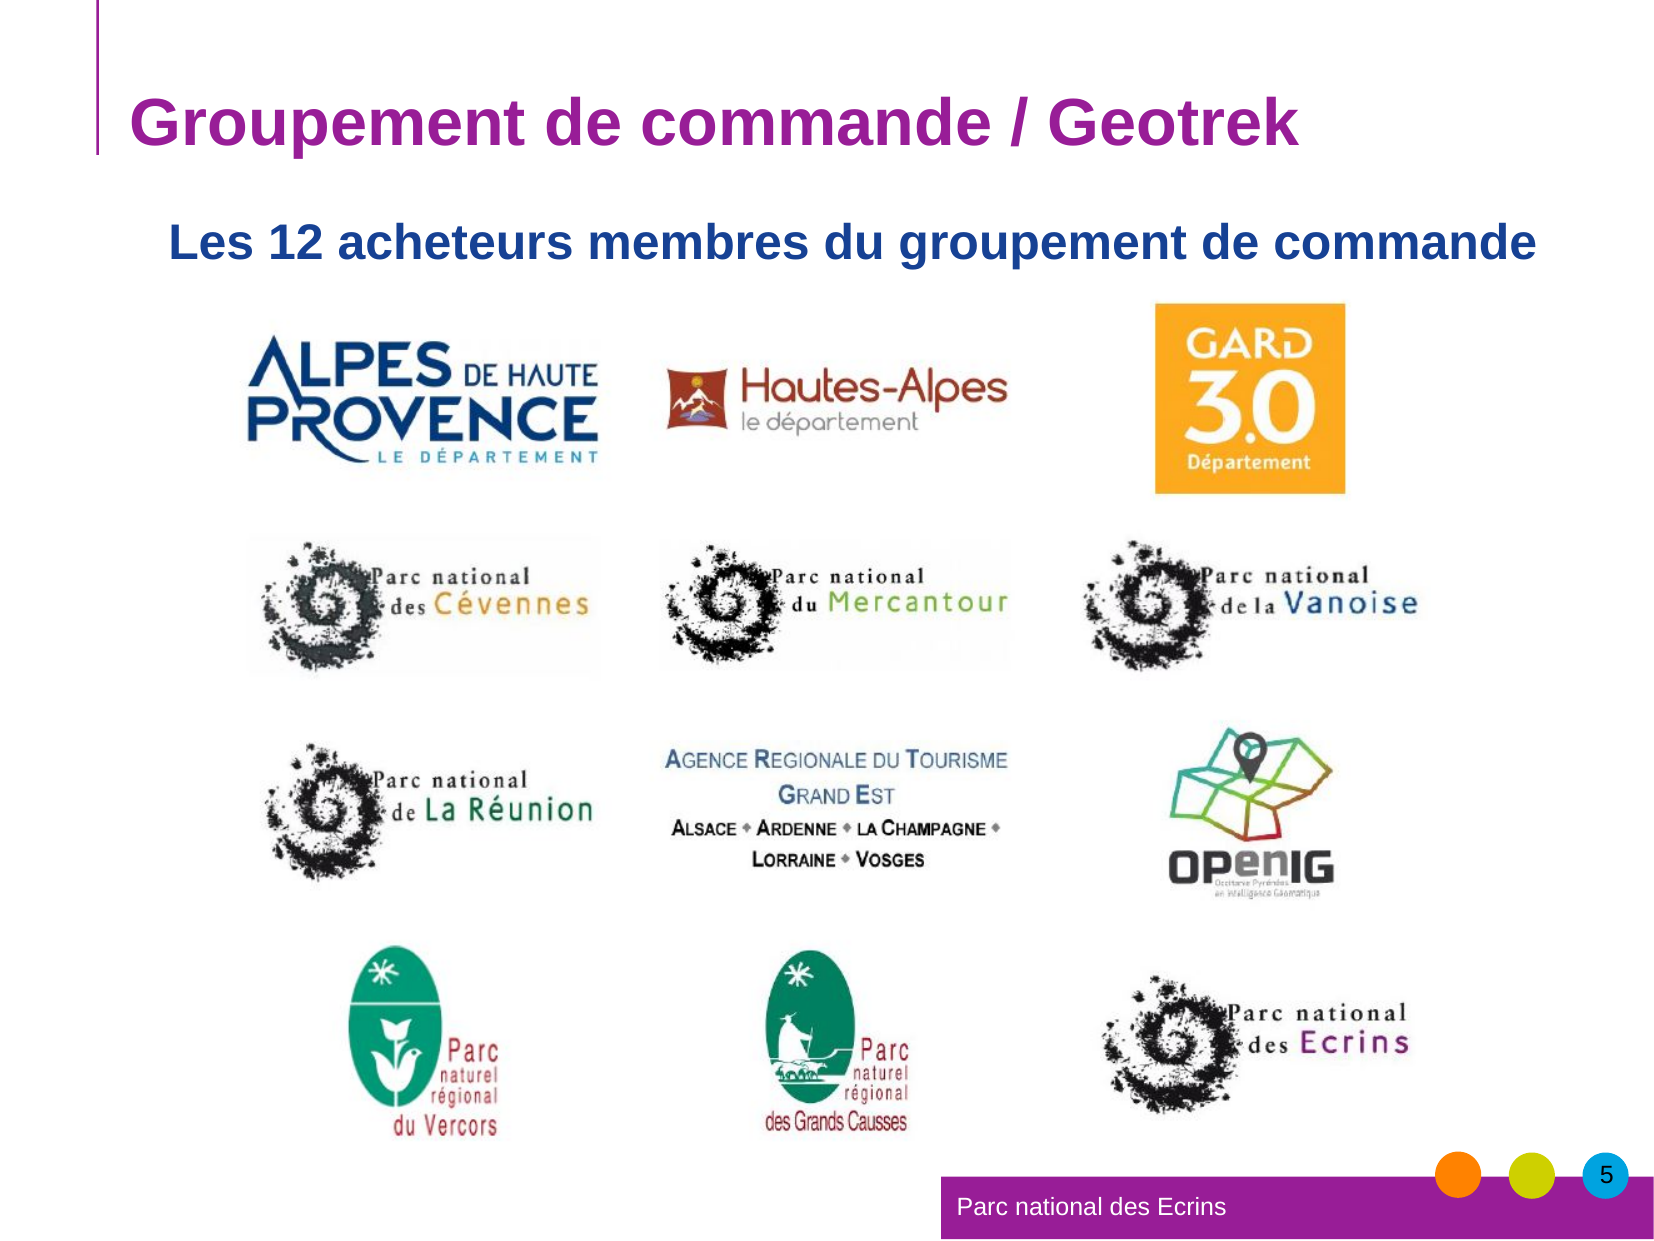

# Groupement de commande / Geotrek
Les 12 acheteurs membres du groupement de commande